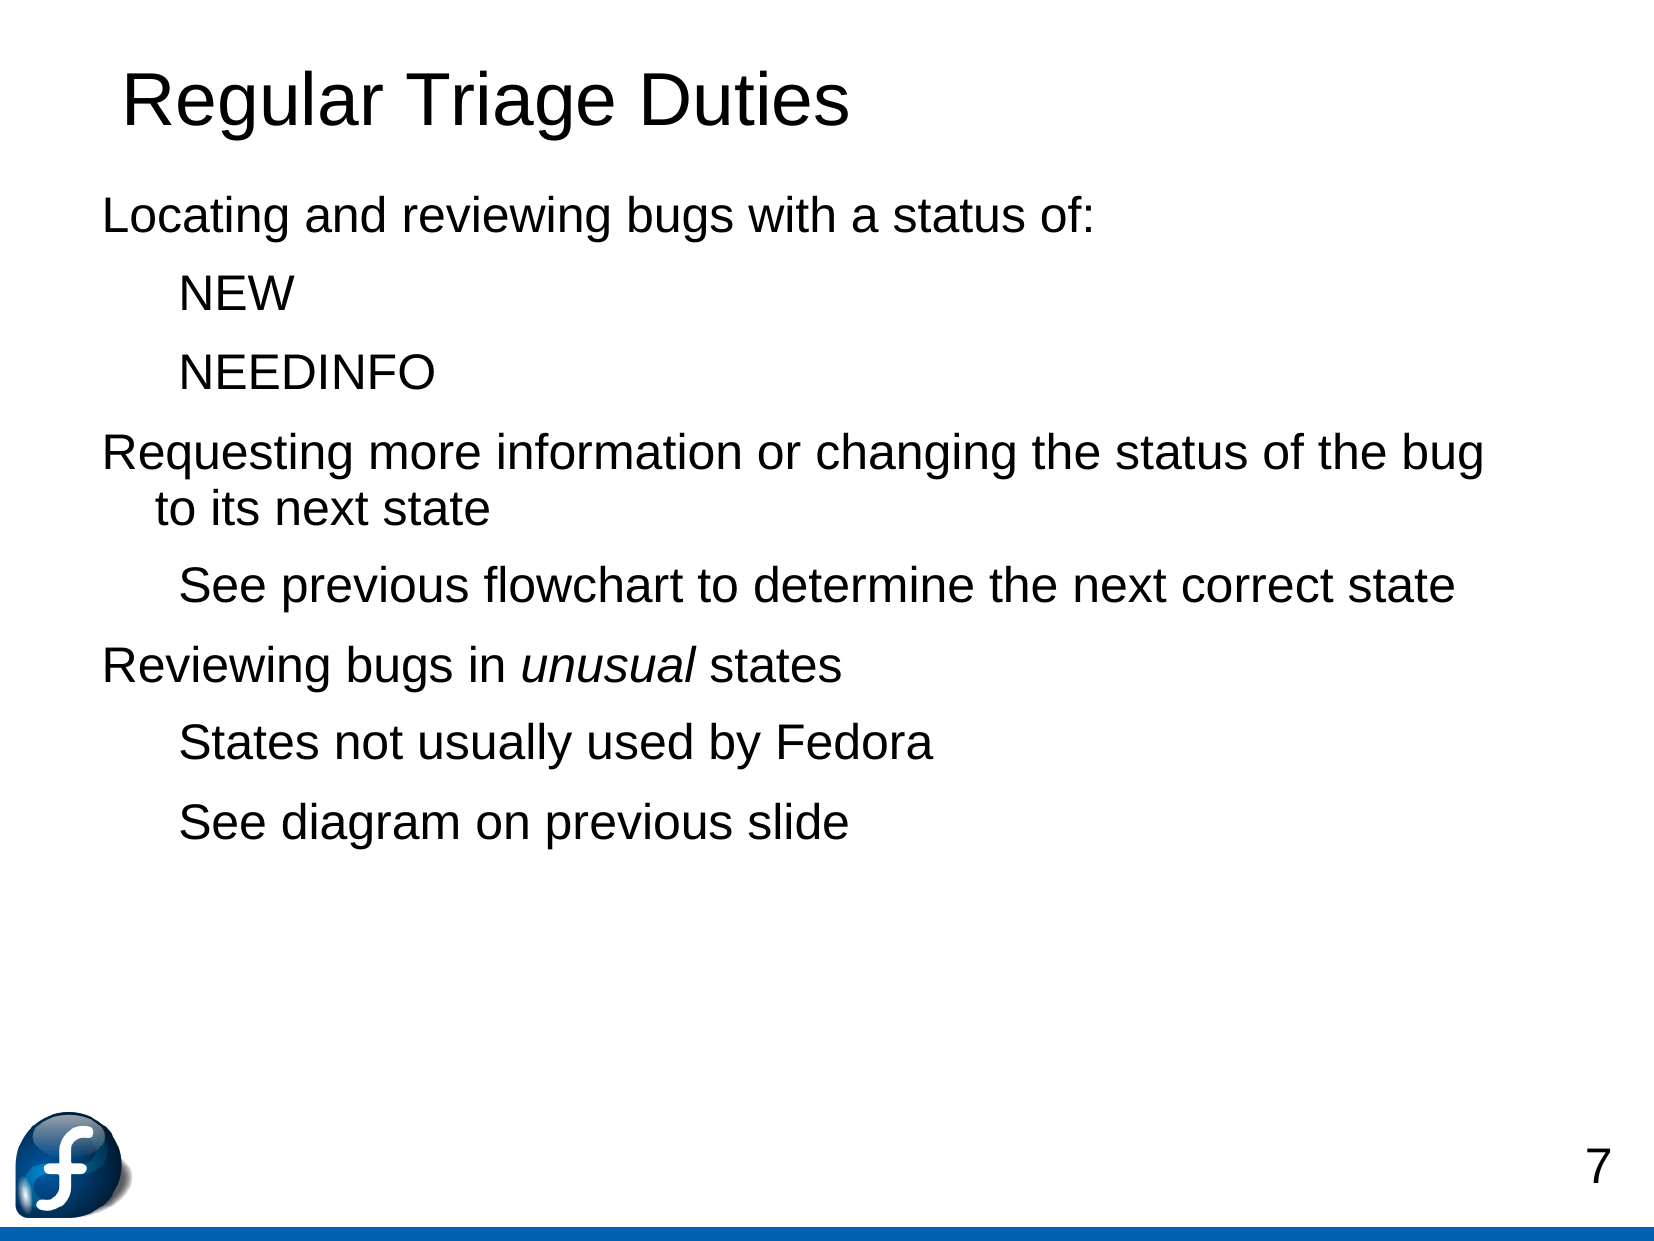

# Regular Triage Duties
Locating and reviewing bugs with a status of:
NEW
NEEDINFO
Requesting more information or changing the status of the bug to its next state
See previous flowchart to determine the next correct state
Reviewing bugs in unusual states
States not usually used by Fedora
See diagram on previous slide